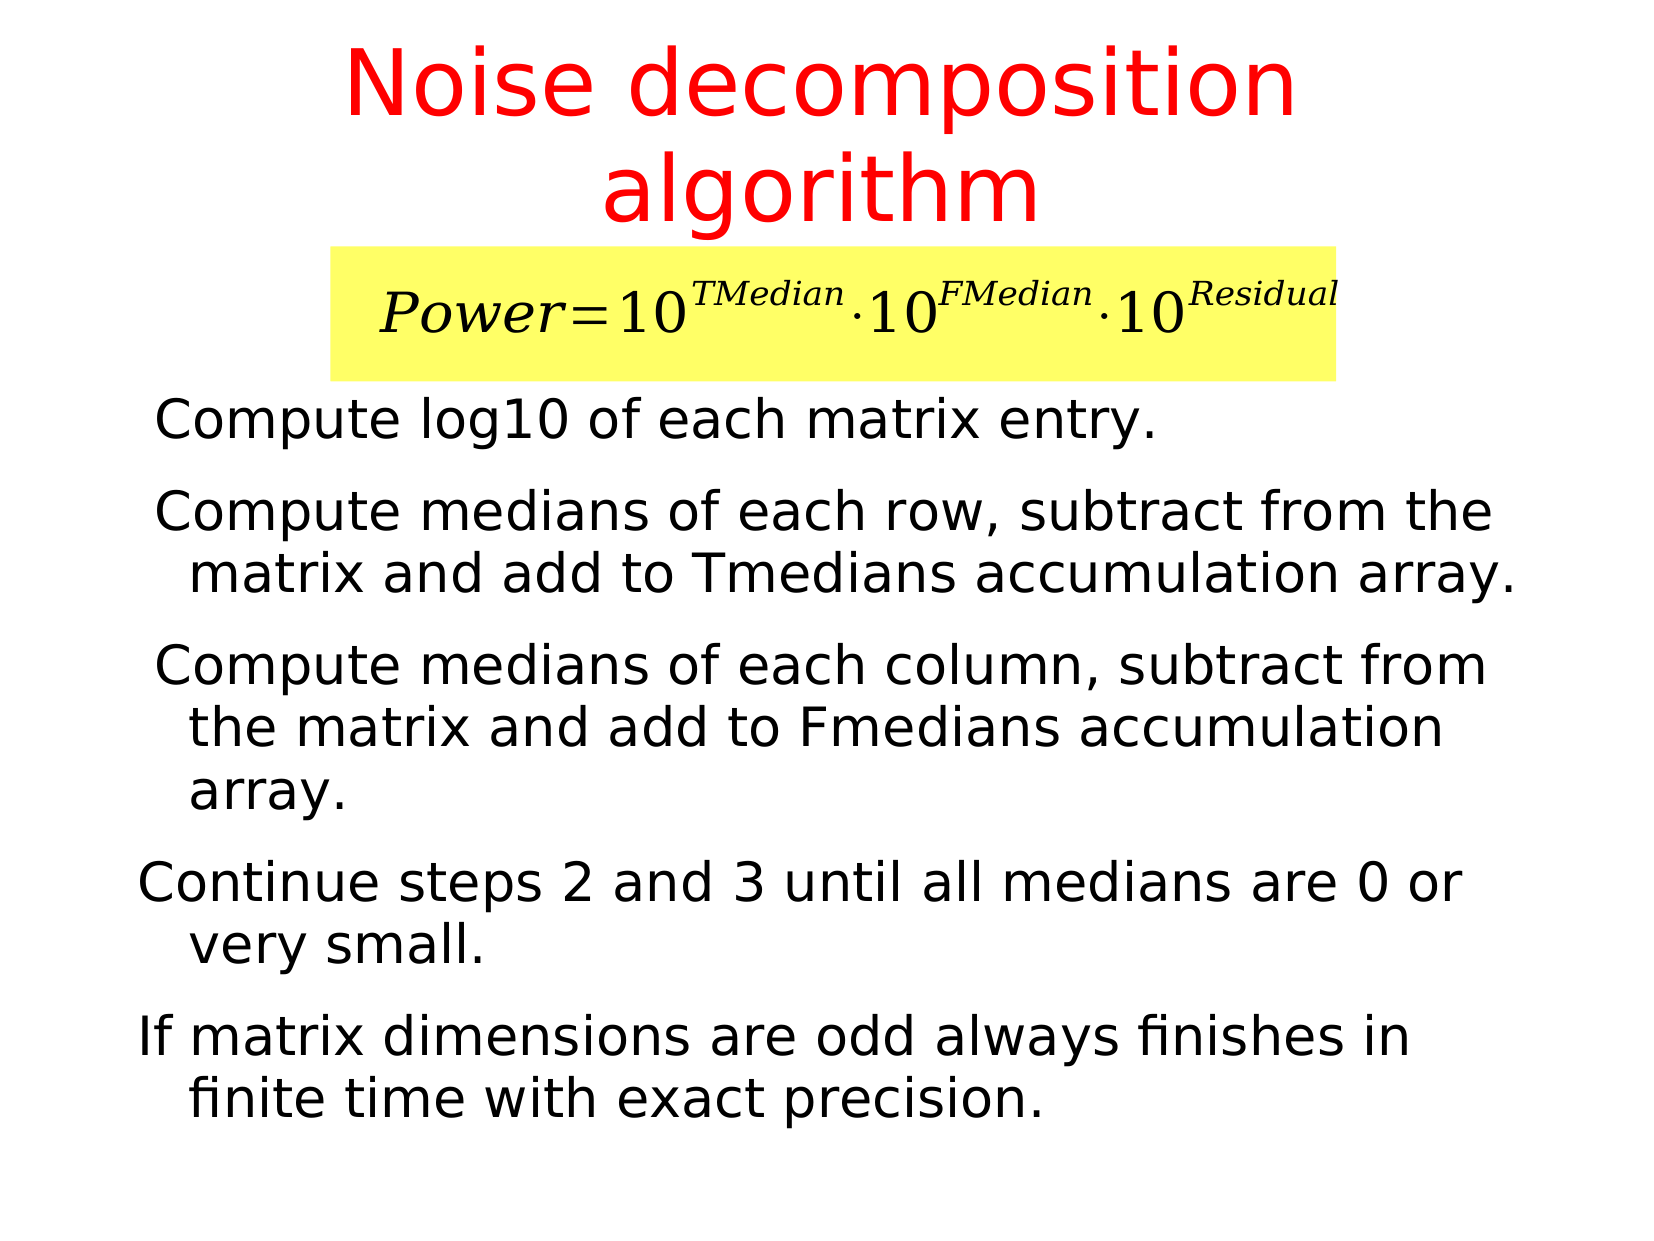

Noise decomposition algorithm
 Compute log10 of each matrix entry.
 Compute medians of each row, subtract from the matrix and add to Tmedians accumulation array.
 Compute medians of each column, subtract from the matrix and add to Fmedians accumulation array.
Continue steps 2 and 3 until all medians are 0 or very small.
If matrix dimensions are odd always finishes in finite time with exact precision.